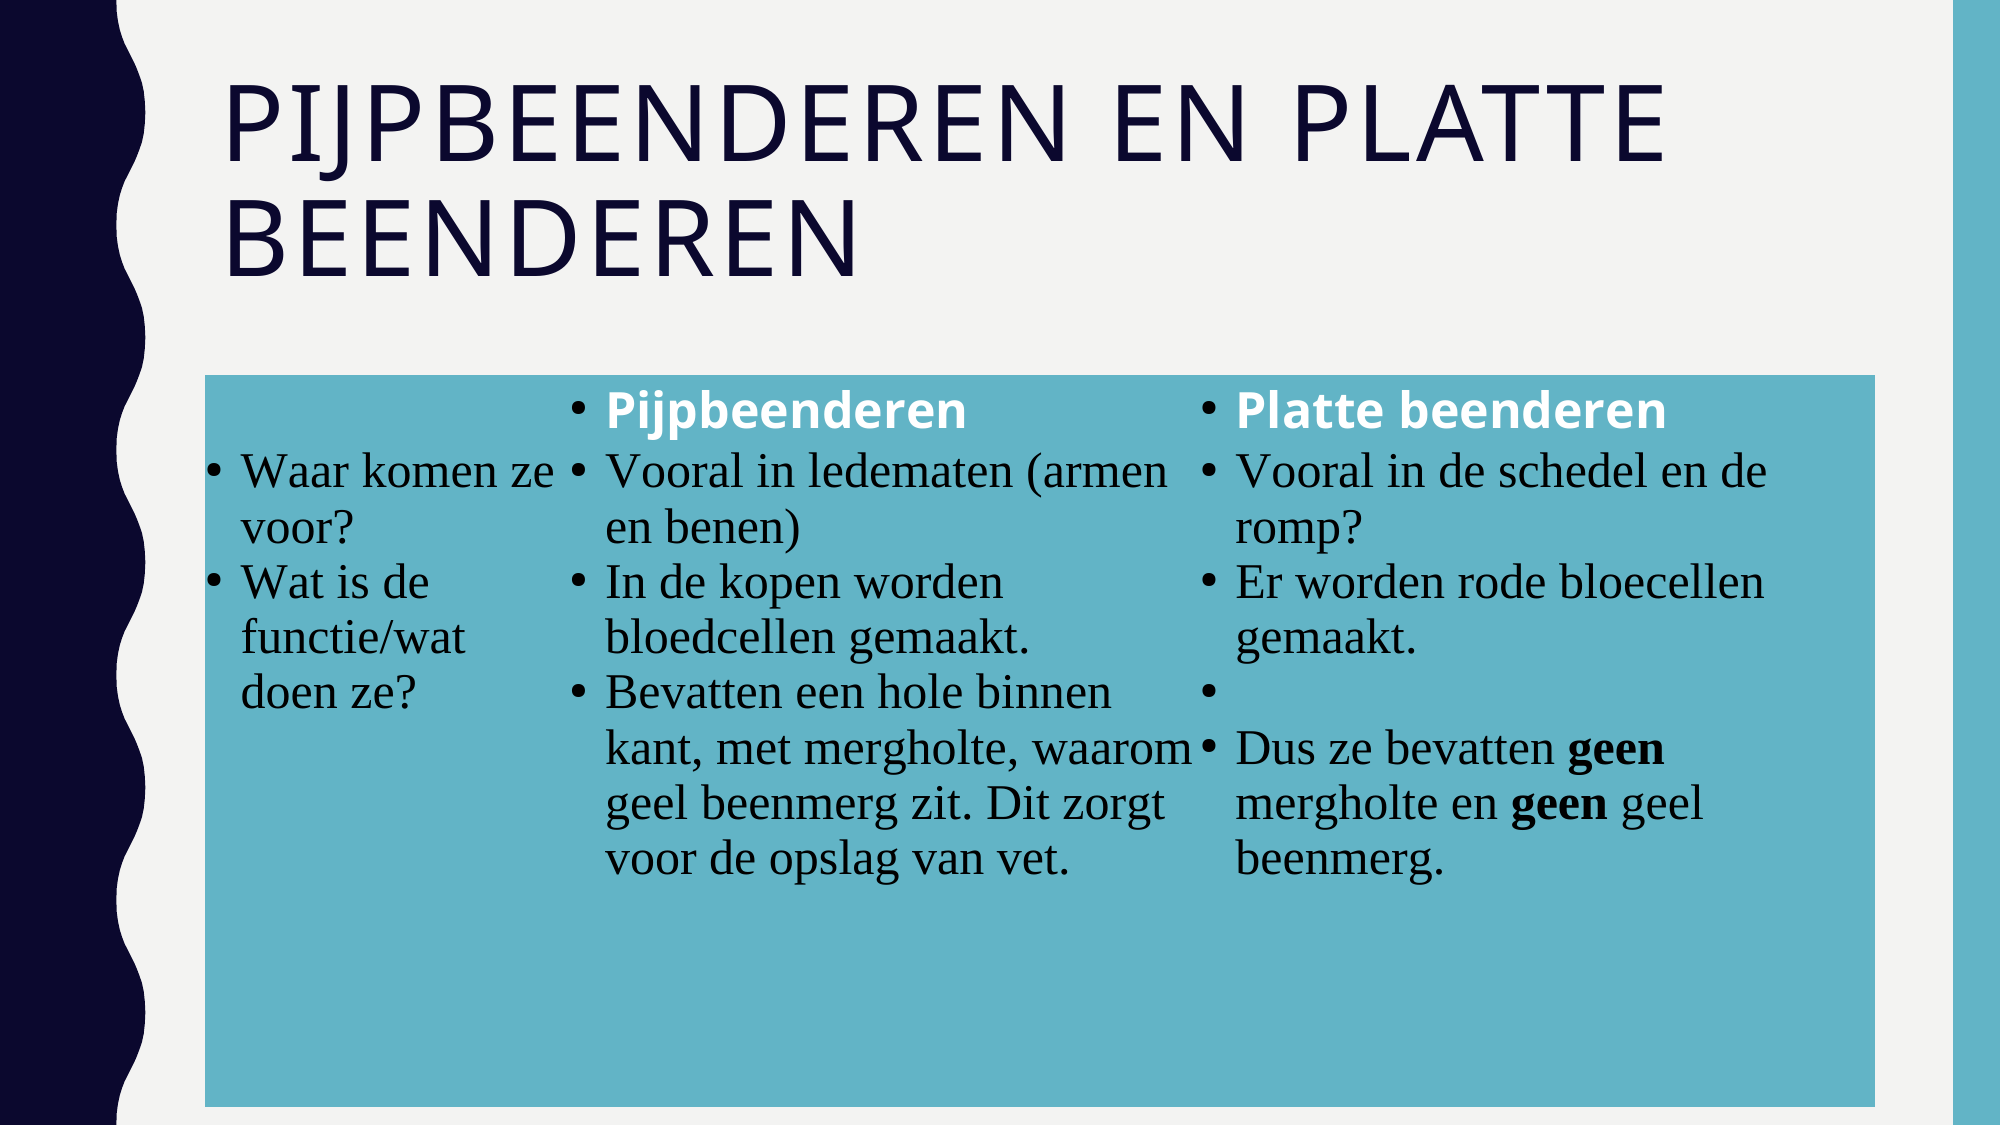

# Pijpbeenderen en platte beenderen
| | Pijpbeenderen | Platte beenderen |
| --- | --- | --- |
| Waar komen ze voor? | Vooral in ledematen (armen en benen) | Vooral in de schedel en de romp? |
| Wat is de functie/wat doen ze? | In de kopen worden bloedcellen gemaakt. Bevatten een hole binnen kant, met mergholte, waarom geel beenmerg zit. Dit zorgt voor de opslag van vet. | Er worden rode bloecellen gemaakt. Dus ze bevatten geen mergholte en geen geel beenmerg. |